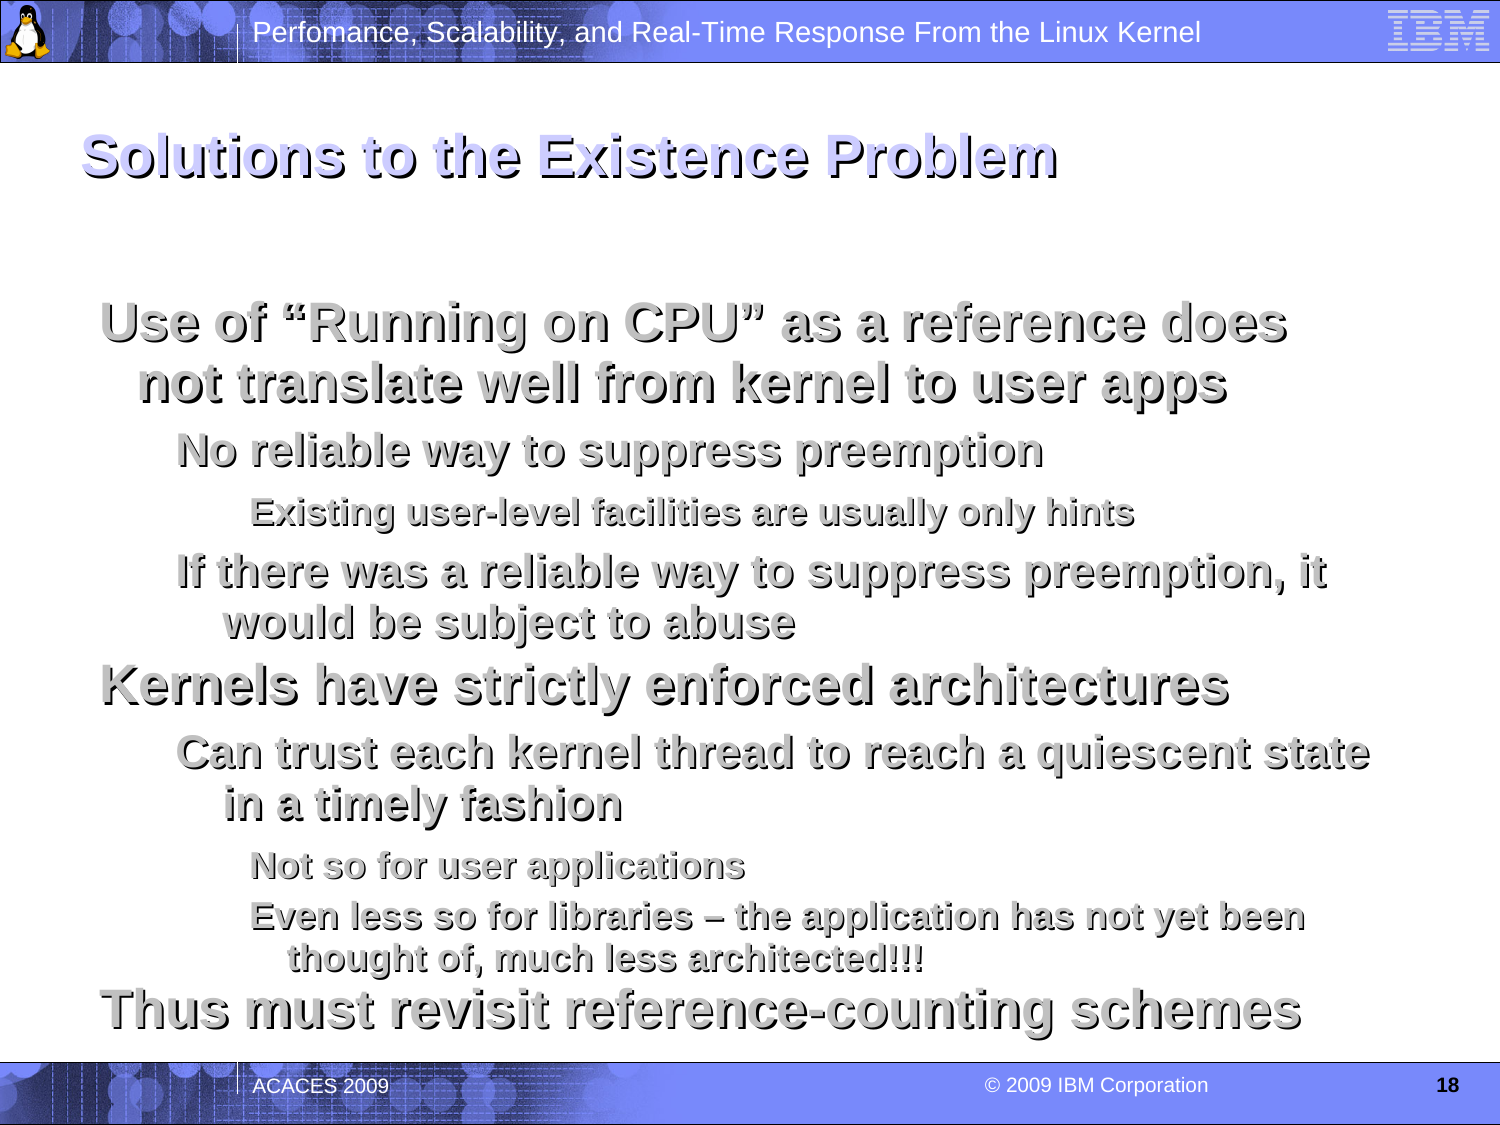

# Solutions to the Existence Problem
Use of “Running on CPU” as a reference does not translate well from kernel to user apps
No reliable way to suppress preemption
Existing user-level facilities are usually only hints
If there was a reliable way to suppress preemption, it would be subject to abuse
Kernels have strictly enforced architectures
Can trust each kernel thread to reach a quiescent state in a timely fashion
Not so for user applications
Even less so for libraries – the application has not yet been thought of, much less architected!!!
Thus must revisit reference-counting schemes
18